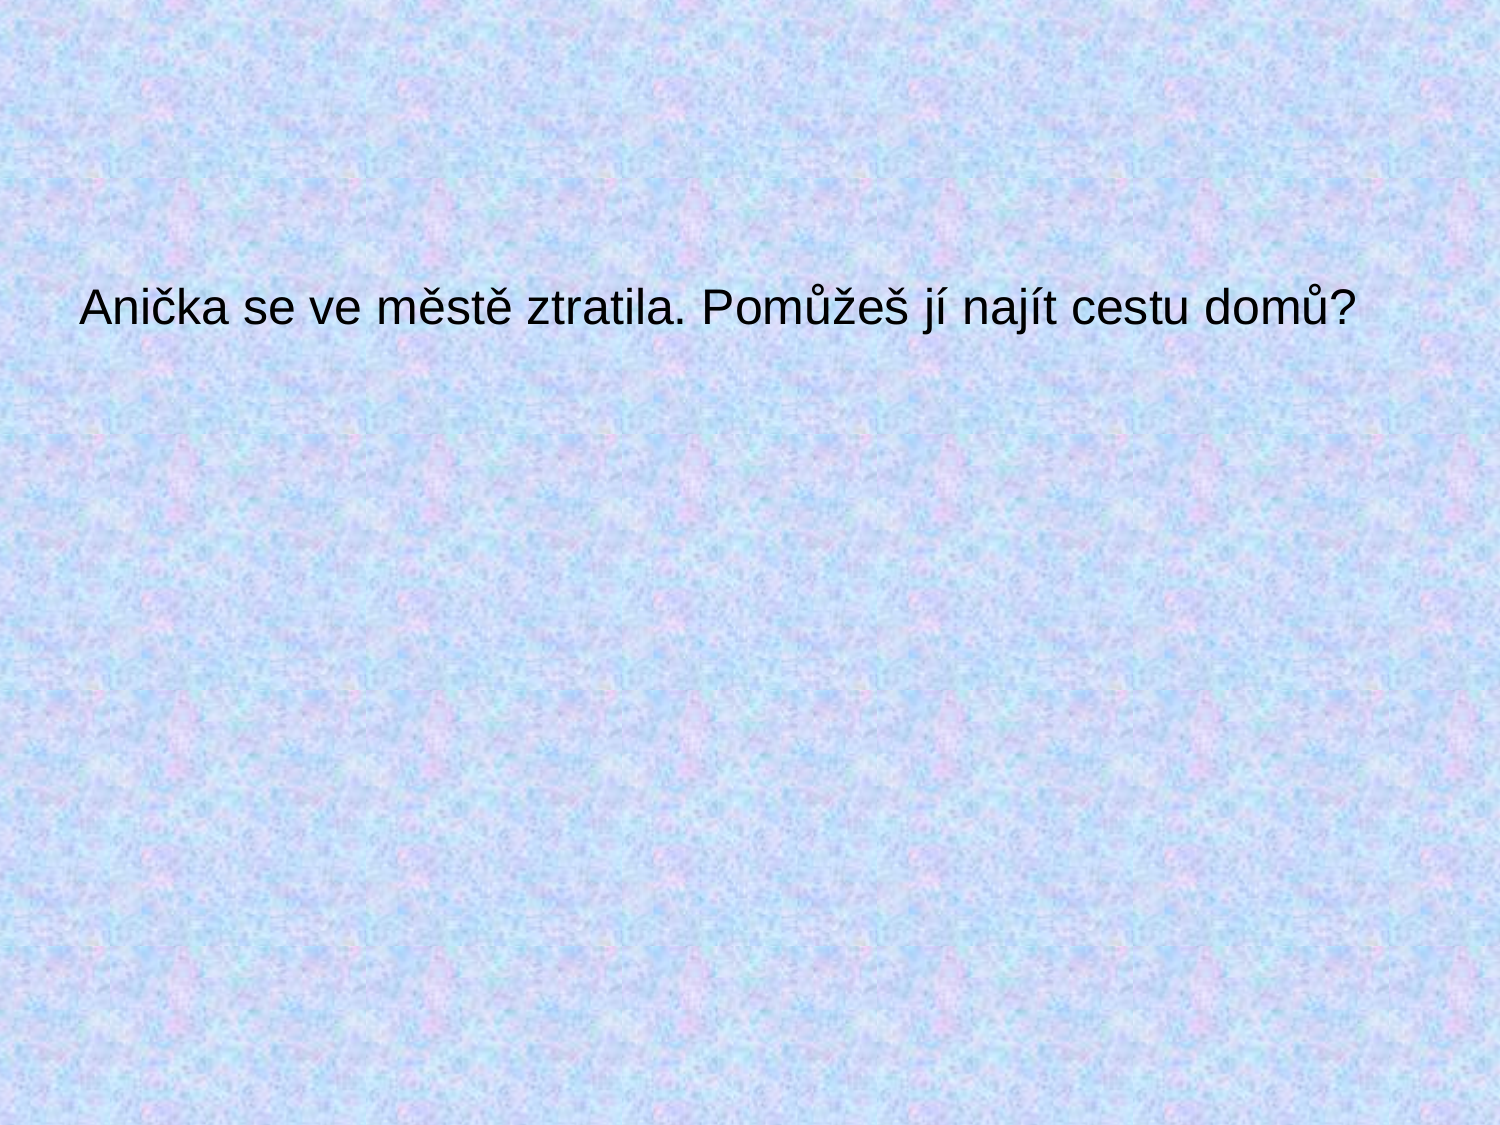

Anička se ve městě ztratila. Pomůžeš jí najít cestu domů?